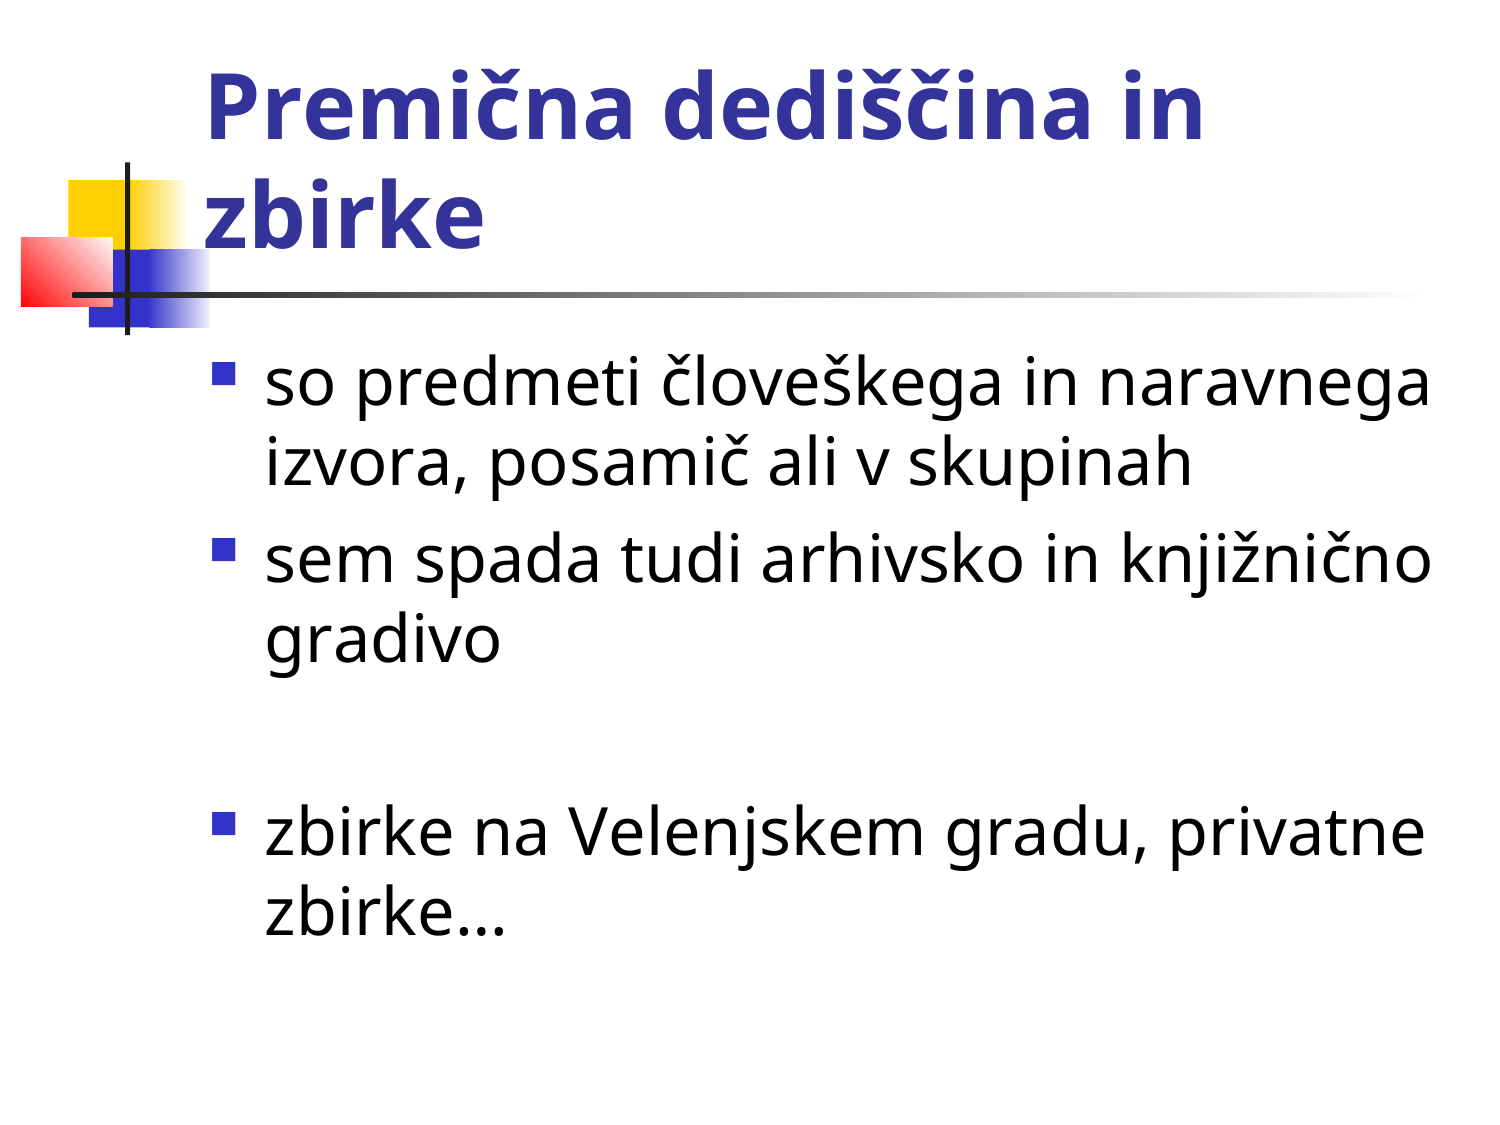

# Premična dediščina in zbirke
so predmeti človeškega in naravnega izvora, posamič ali v skupinah
sem spada tudi arhivsko in knjižnično gradivo
zbirke na Velenjskem gradu, privatne zbirke…